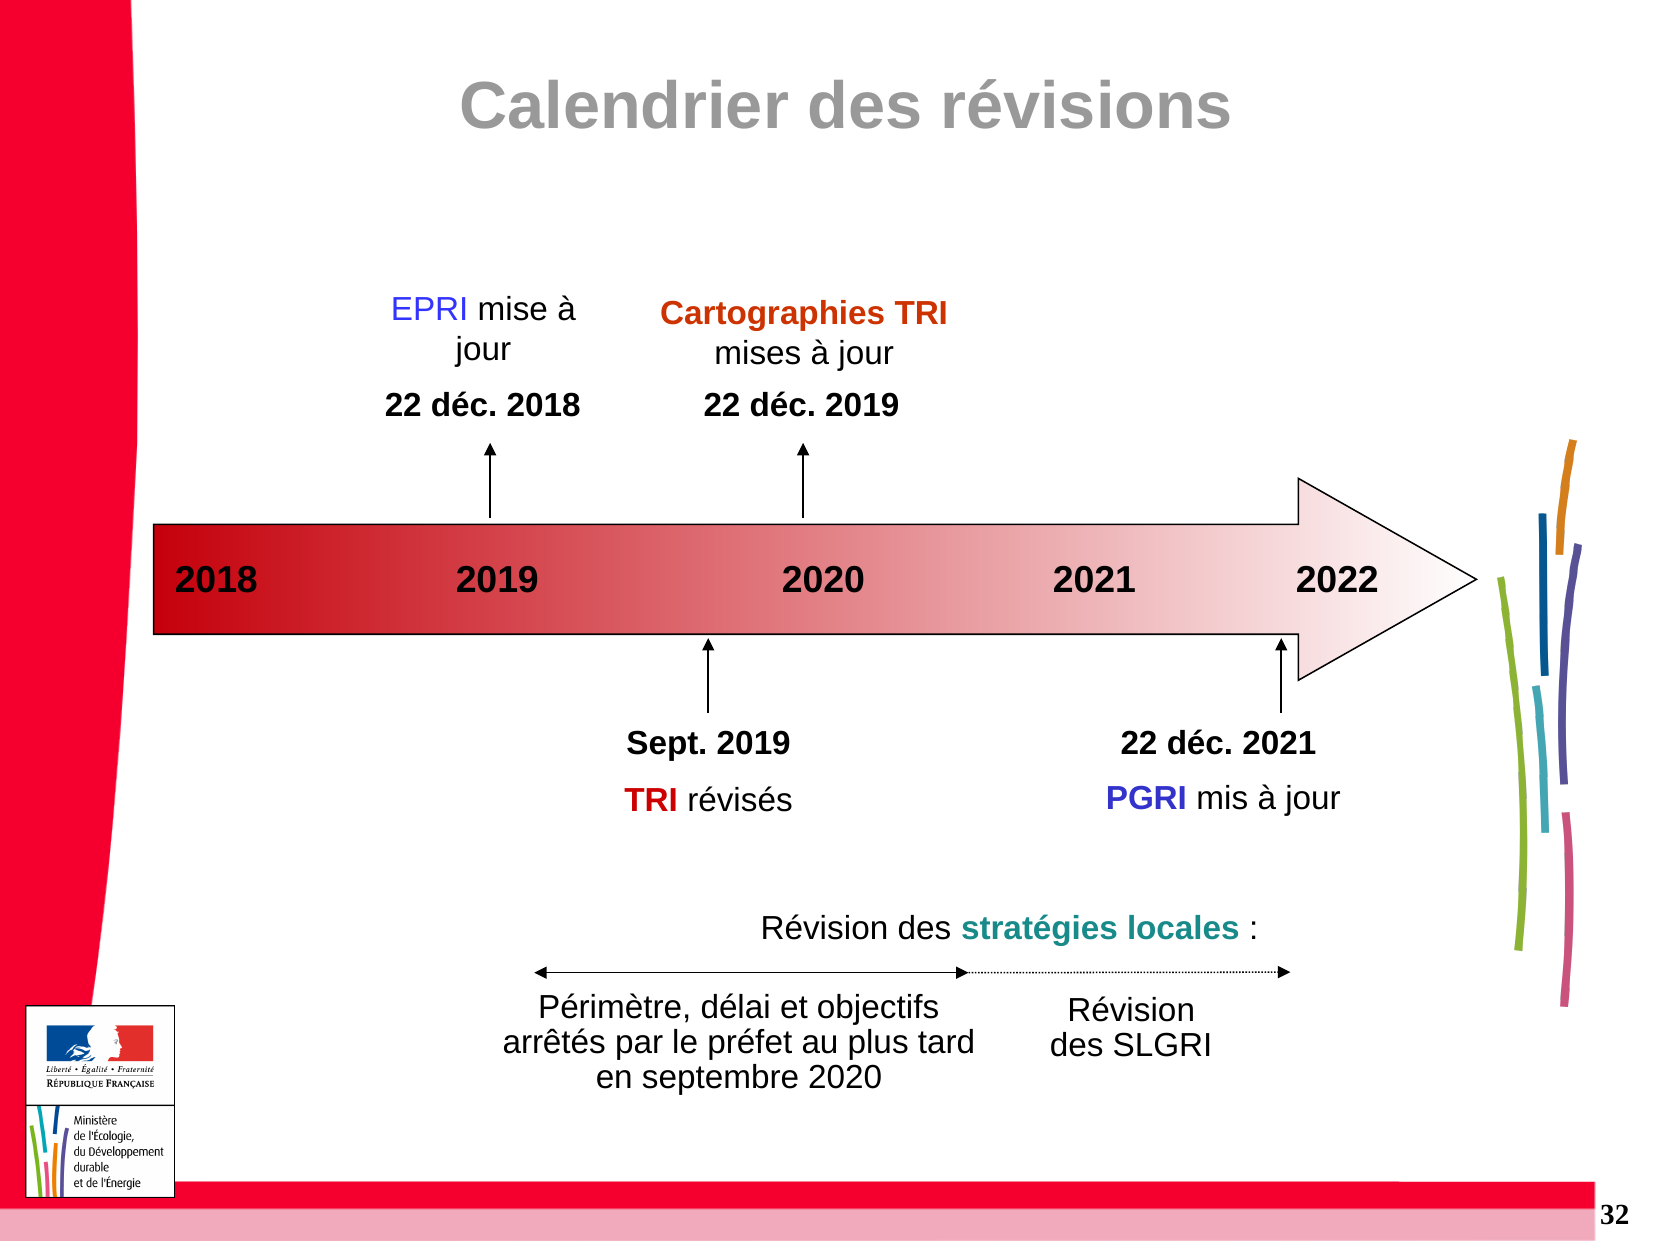

# Calendrier des révisions
EPRI mise à jour
Cartographies TRI mises à jour
22 déc. 2018
22 déc. 2019
2018
2019
2020
2021
2022
Sept. 2019
22 déc. 2021
 PGRI mis à jour
TRI révisés
Révision des stratégies locales :
Périmètre, délai et objectifs arrêtés par le préfet au plus tard en septembre 2020
Révision des SLGRI
32